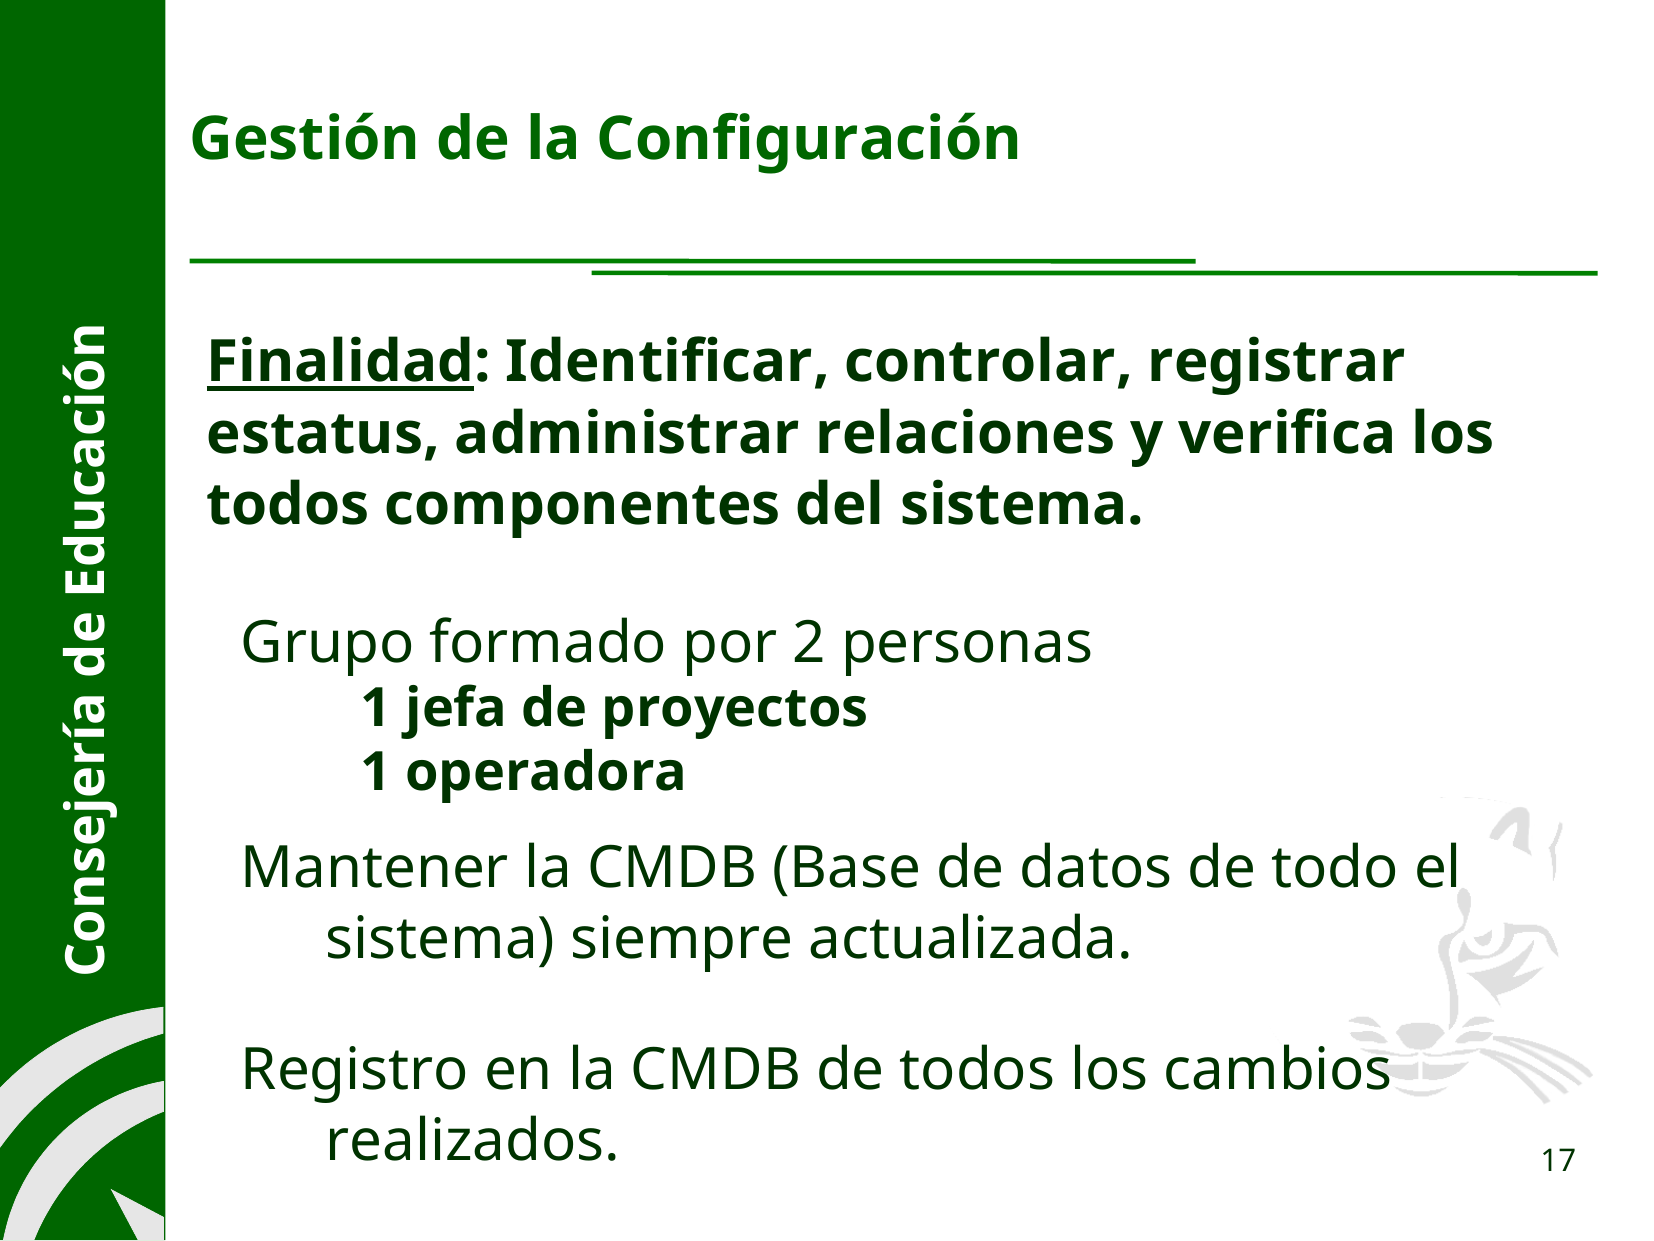

# Gestión de la Configuración
Finalidad: Identificar, controlar, registrar estatus, administrar relaciones y verifica los todos componentes del sistema.
Grupo formado por 2 personas
1 jefa de proyectos
1 operadora
Mantener la CMDB (Base de datos de todo el sistema) siempre actualizada.
Registro en la CMDB de todos los cambios realizados.
17